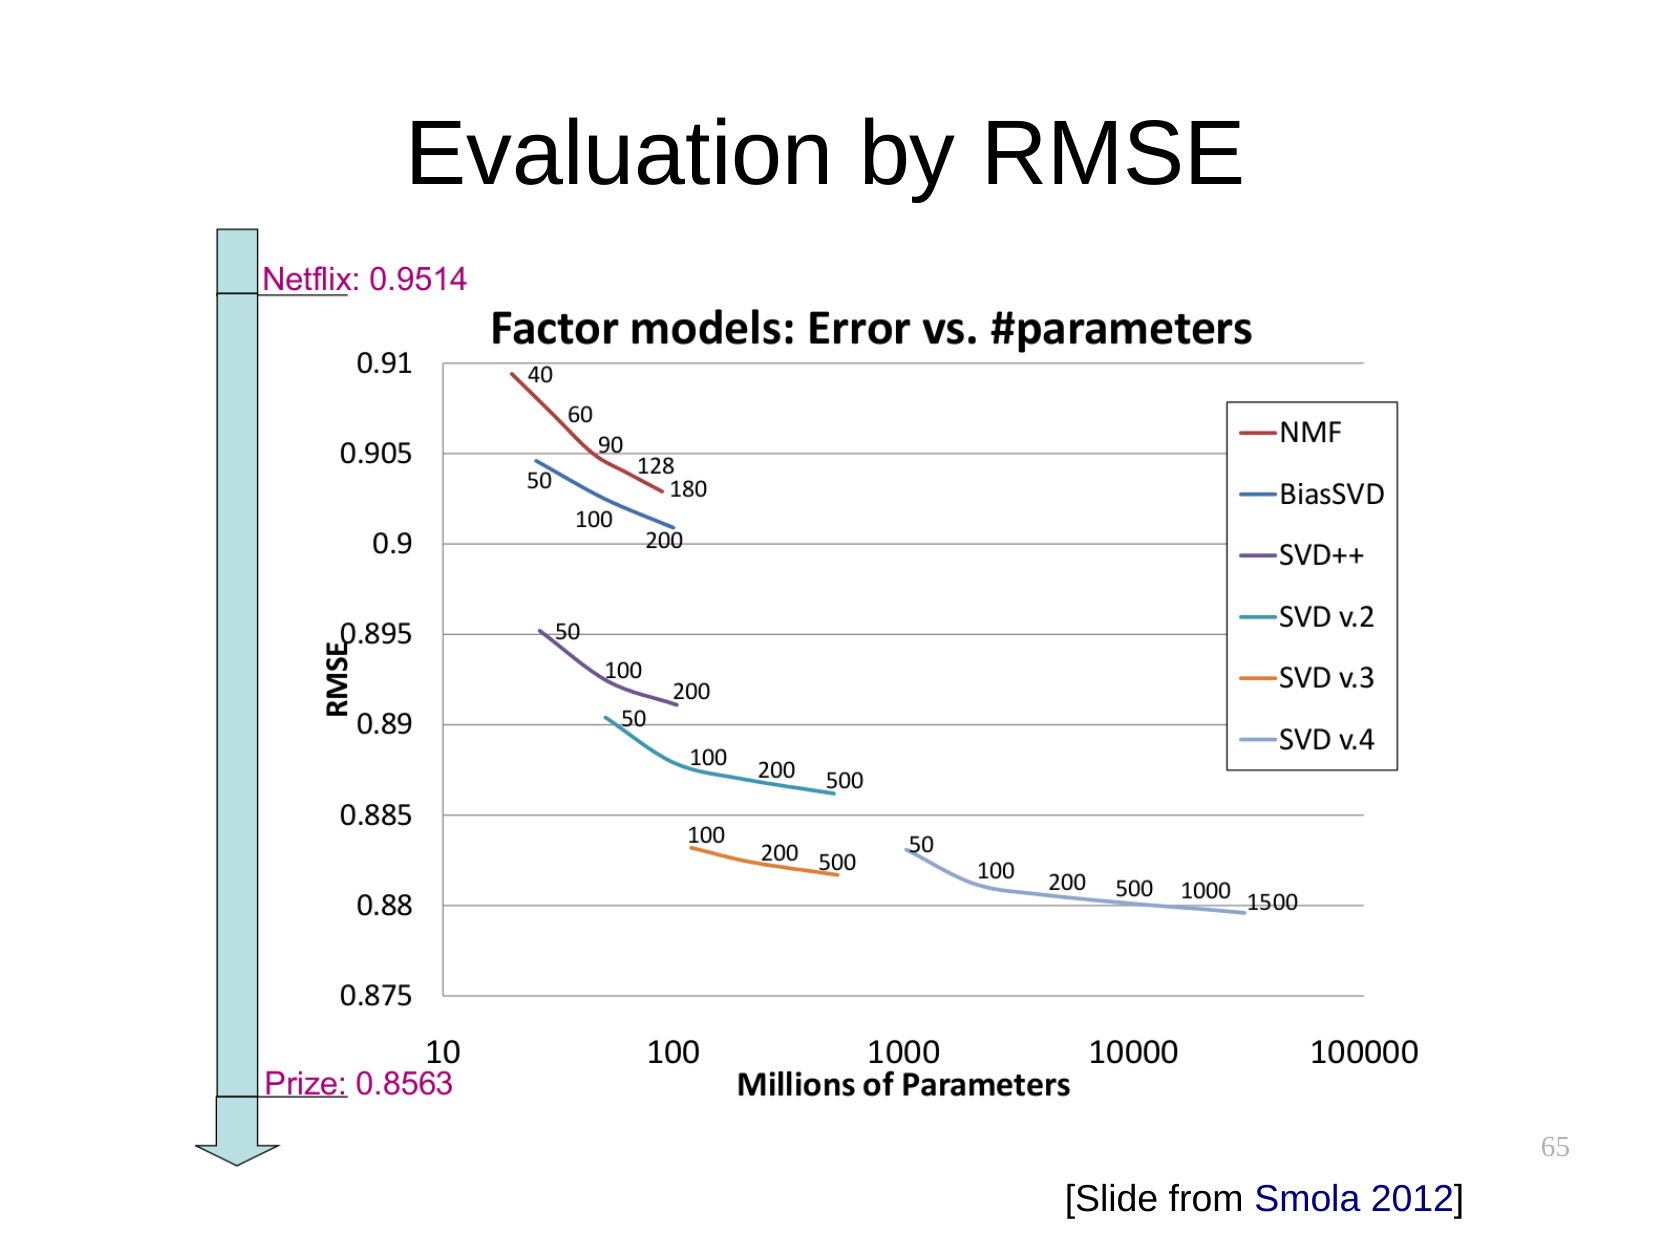

# Evaluation by RMSE
65
[Slide from Smola 2012]